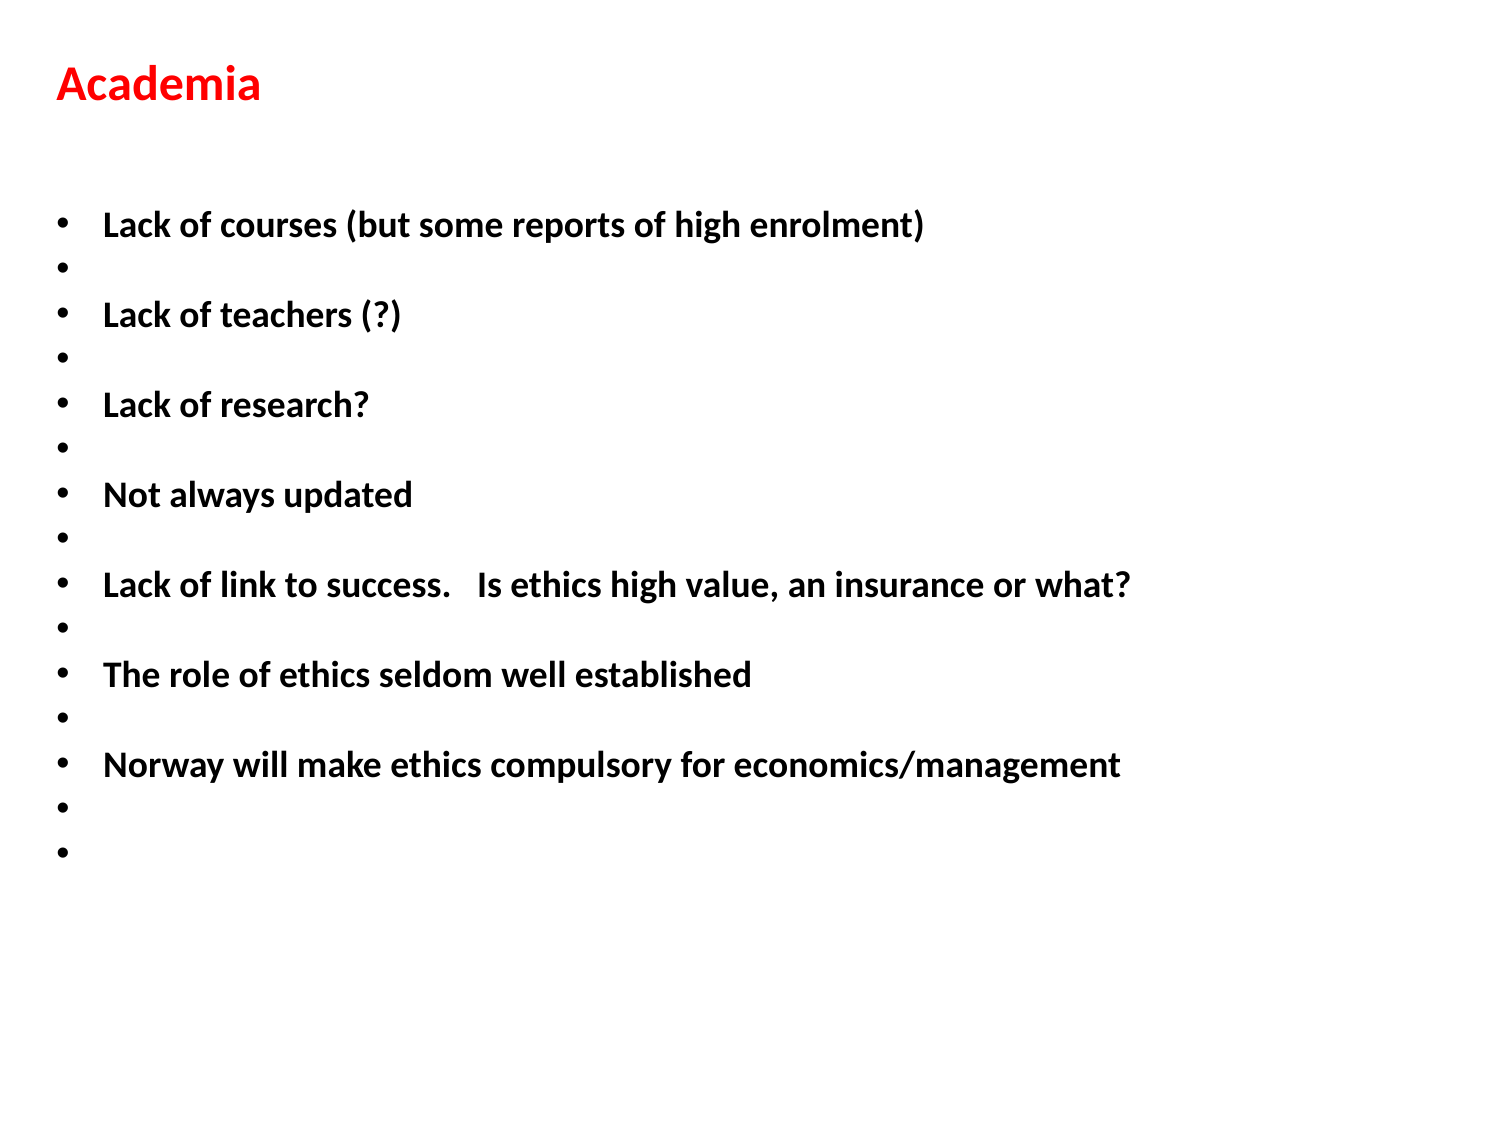

Academia
Lack of courses (but some reports of high enrolment)
Lack of teachers (?)
Lack of research?
Not always updated
Lack of link to success. Is ethics high value, an insurance or what?
The role of ethics seldom well established
Norway will make ethics compulsory for economics/management